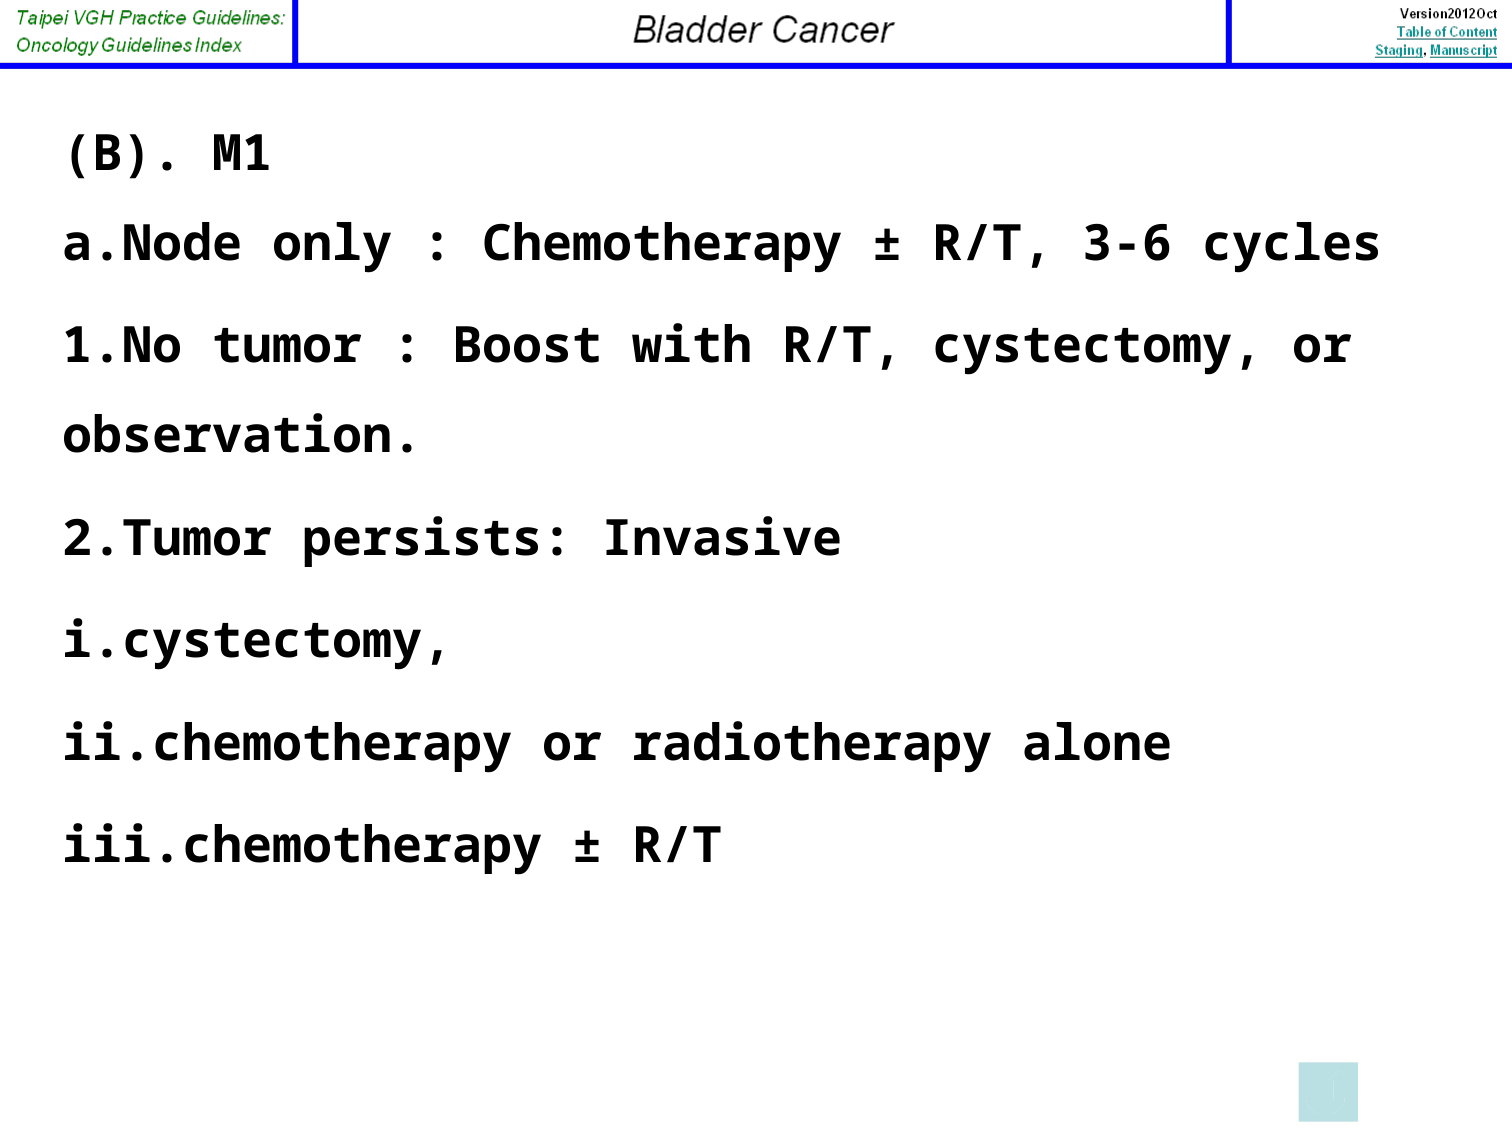

# (B). M1 a.Node only : Chemotherapy ± R/T, 3-6 cycles
1.No tumor : Boost with R/T, cystectomy, or observation.
2.Tumor persists: Invasive
i.cystectomy,
ii.chemotherapy or radiotherapy alone
iii.chemotherapy ± R/T